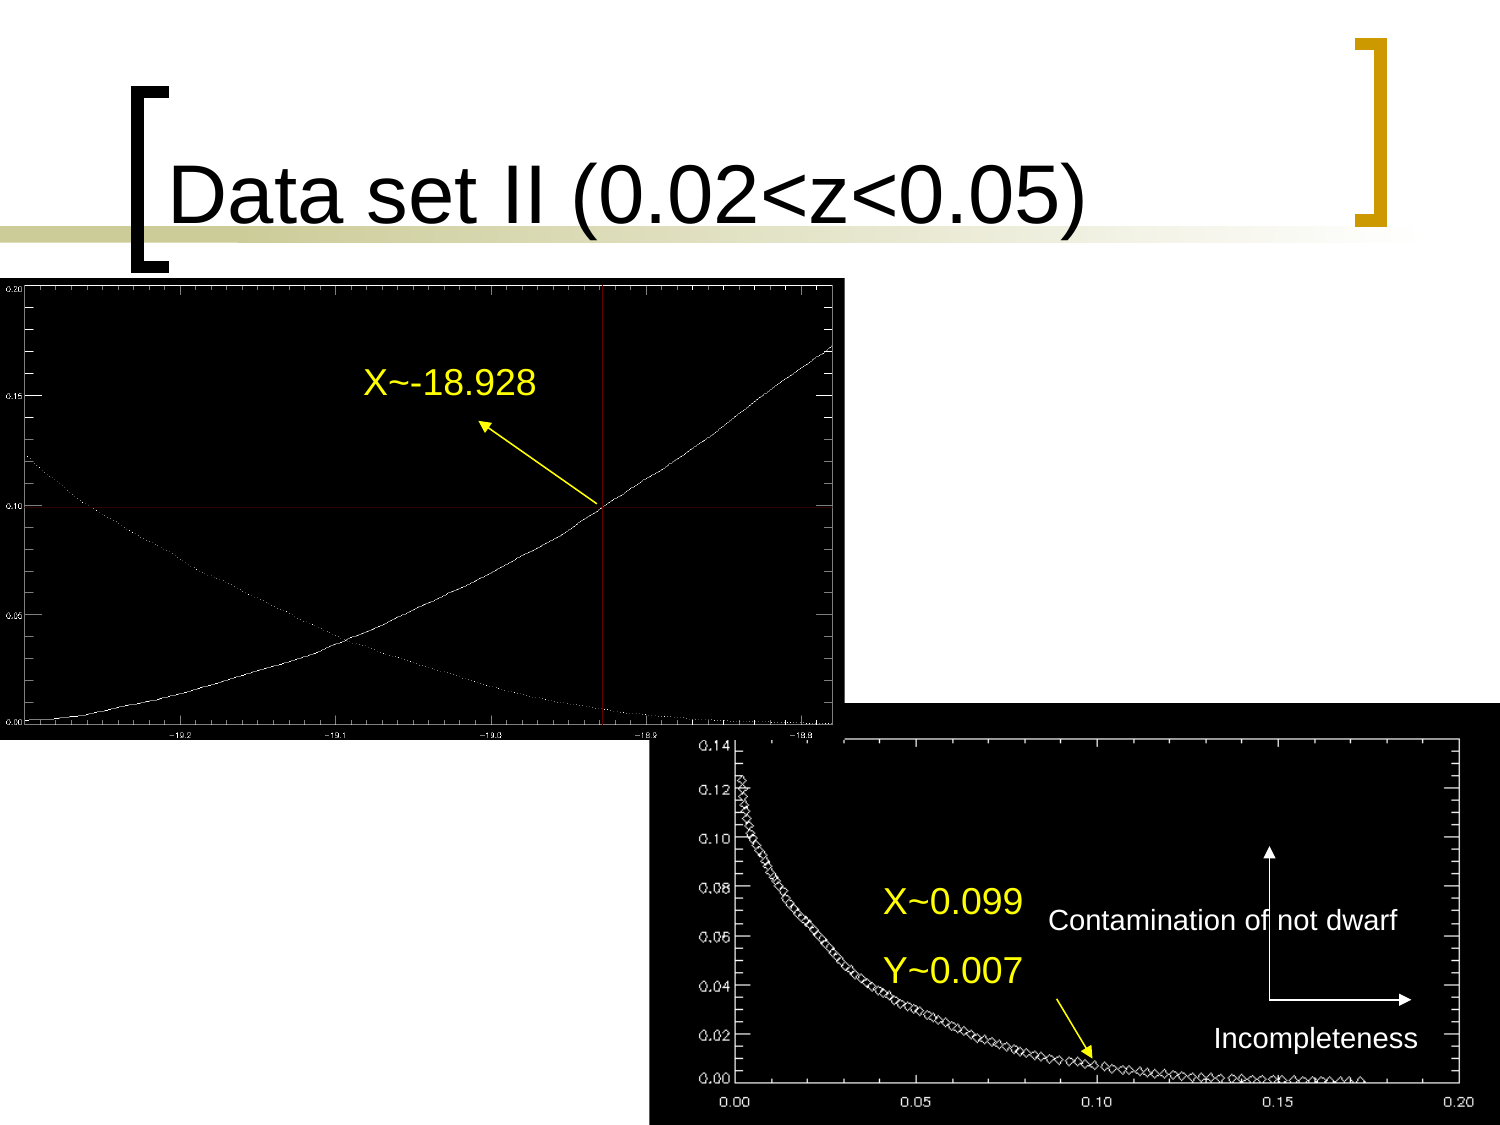

# Data set II (0.02<z<0.05)
X~-18.928
X~0.099
Y~0.007
Contamination of not dwarf
Incompleteness